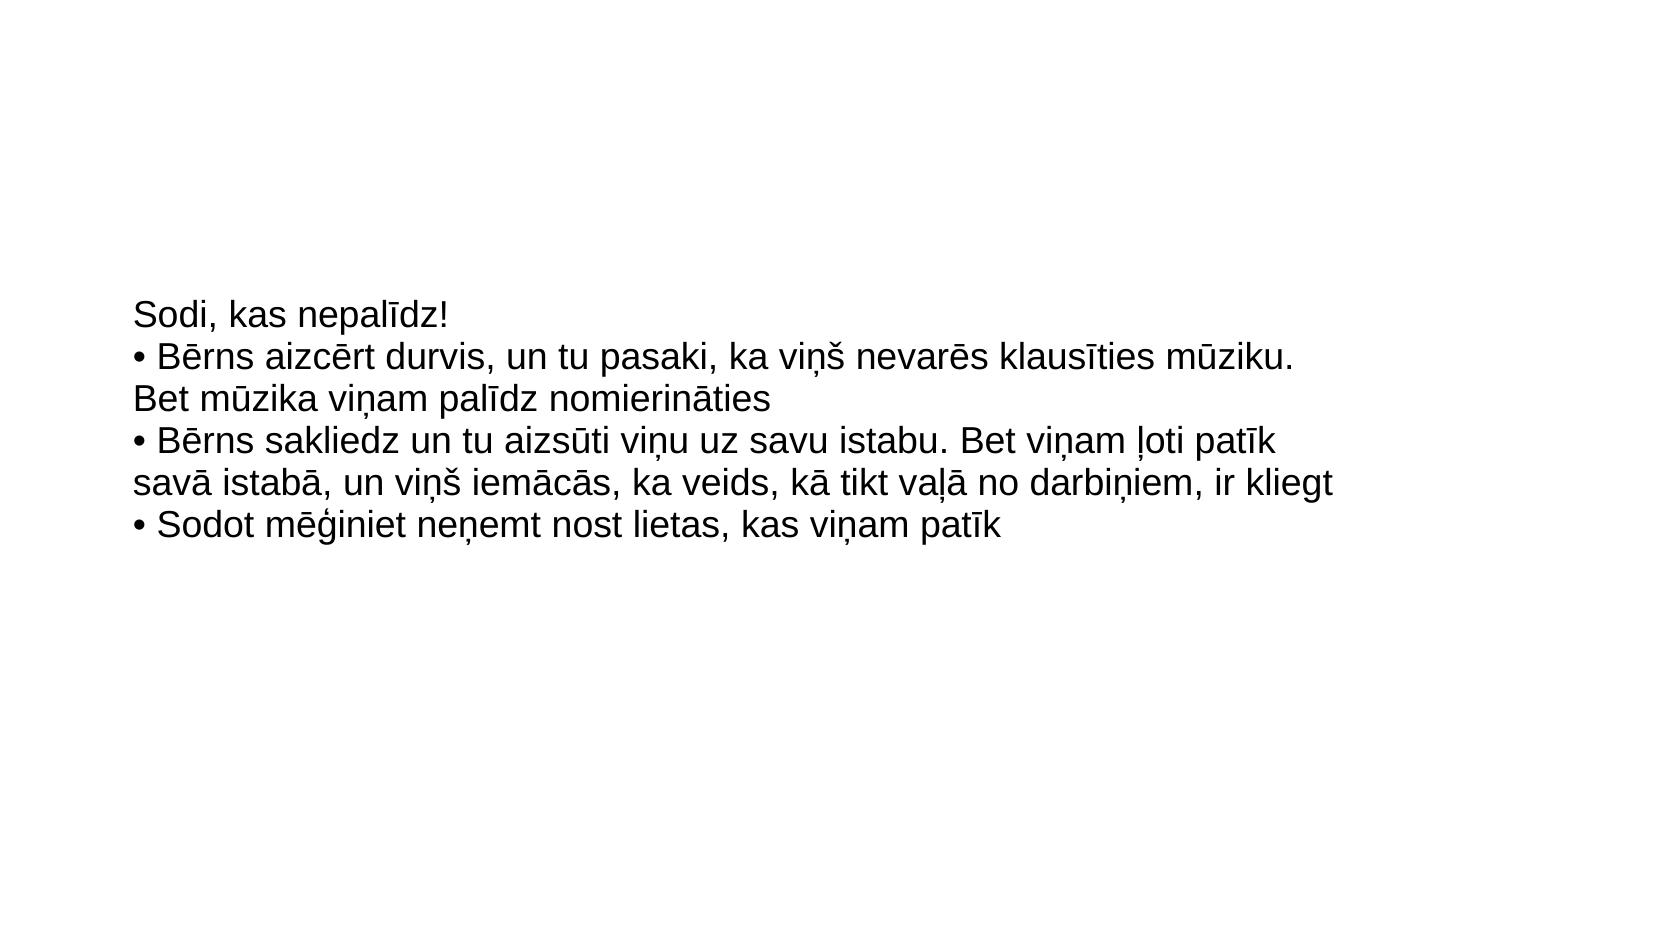

Sodi, kas nepalīdz!
• Bērns aizcērt durvis, un tu pasaki, ka viņš nevarēs klausīties mūziku.
Bet mūzika viņam palīdz nomierināties
• Bērns sakliedz un tu aizsūti viņu uz savu istabu. Bet viņam ļoti patīk
savā istabā, un viņš iemācās, ka veids, kā tikt vaļā no darbiņiem, ir kliegt
• Sodot mēģiniet neņemt nost lietas, kas viņam patīk